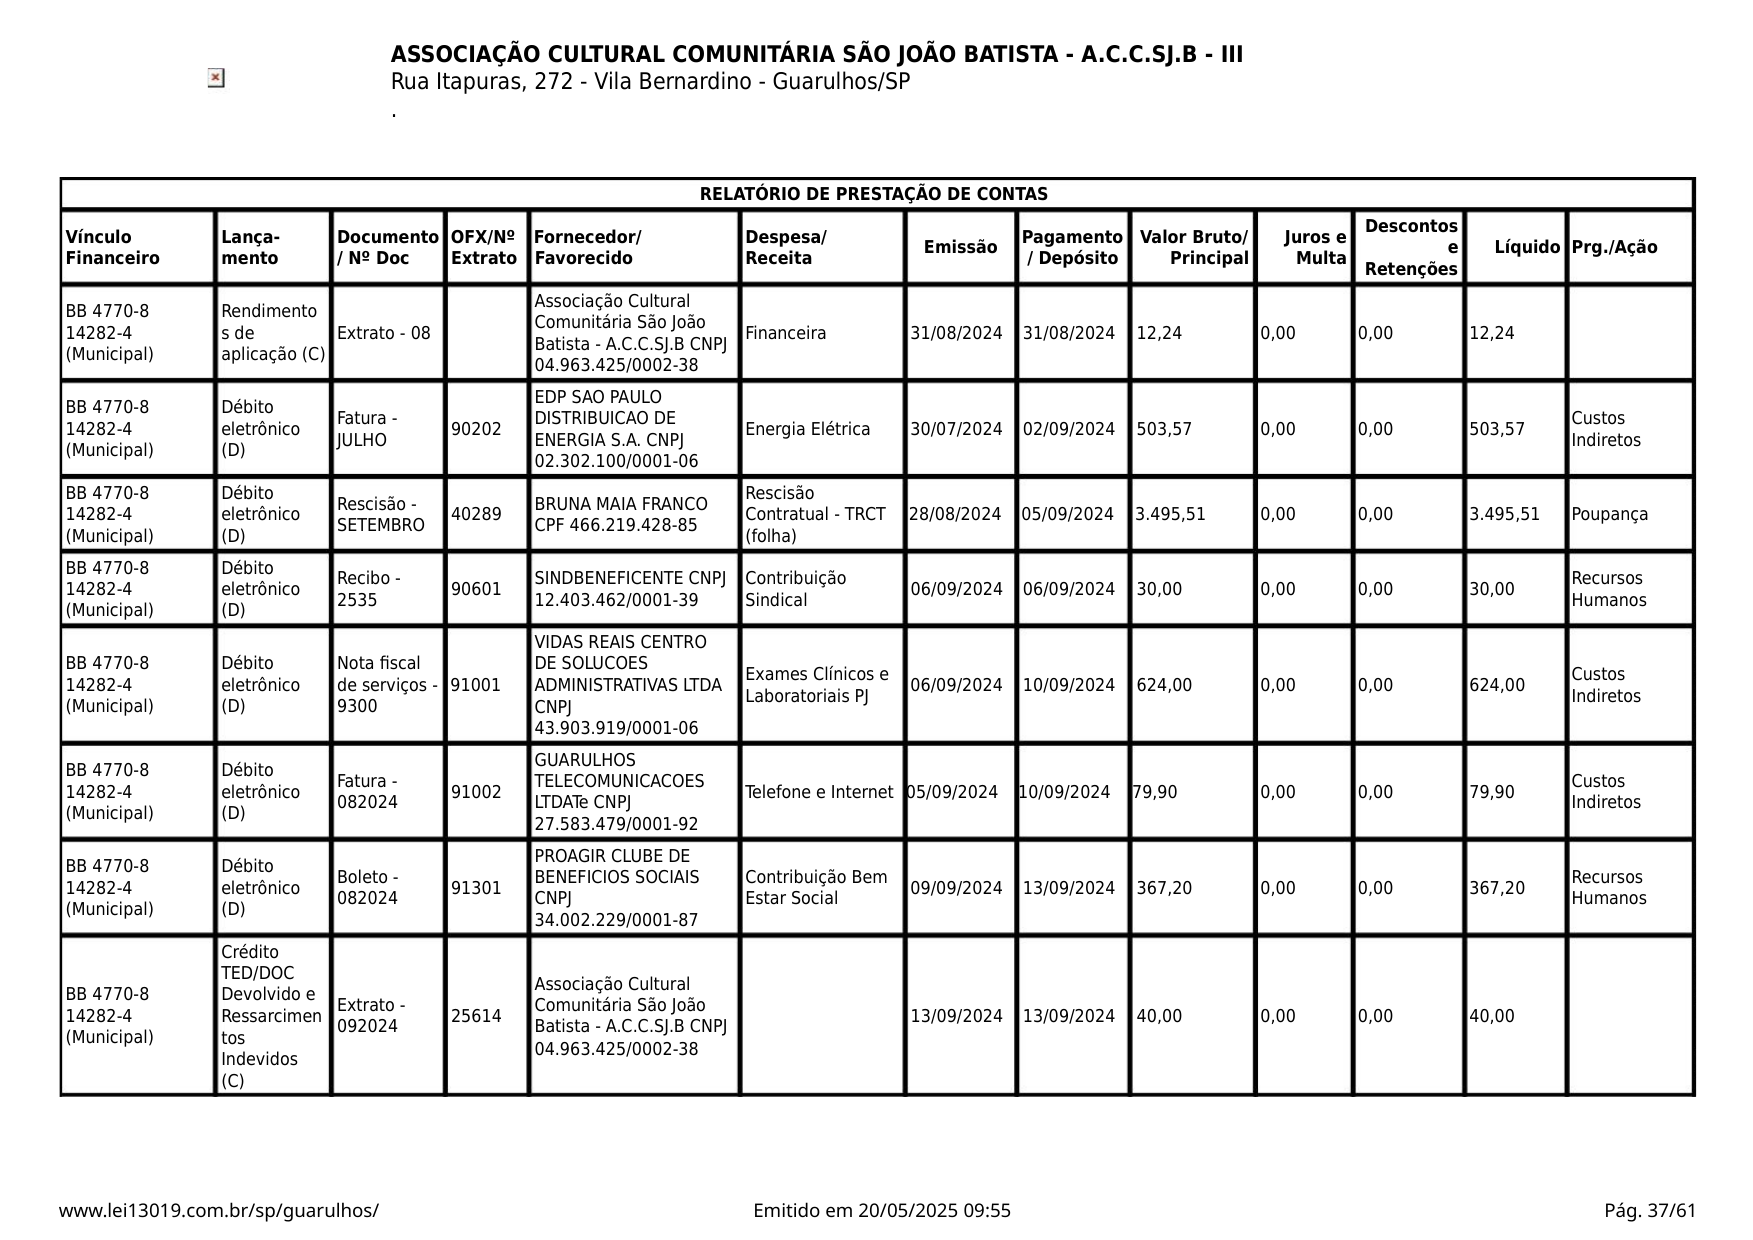

ASSOCIAÇÃO CULTURAL COMUNITÁRIA SÃO JOÃO BATISTA - A.C.C.SJ.B - III
Rua Itapuras, 272 - Vila Bernardino - Guarulhos/SP
.
RELATÓRIO DE PRESTAÇÃO DE CONTAS
Descontos
e
Retenções
Vínculo
Financeiro
Lança-
mento
Documento OFX/Nº Fornecedor/
Despesa/
Receita
Pagamento Valor Bruto/
/ Depósito Principal
Juros e
Multa
Emissão
Líquido Prg./Ação
/ Nº Doc
Extrato Favorecido
Associação Cultural
BB 4770-8
14282-4
(Municipal)
Rendimento
s de
aplicação (C)
Comunitária São João
Batista - A.C.C.SJ.B CNPJ
04.963.425/0002-38
Extrato - 08
Financeira
31/08/2024 31/08/2024 12,24
30/07/2024 02/09/2024 503,57
0,00
0,00
0,00
12,24
EDP SAO PAULO
BB 4770-8
14282-4
(Municipal)
Débito
eletrônico
(D)
Fatura -
JULHO
DISTRIBUICAO DE
ENERGIA S.A. CNPJ
02.302.100/0001-06
Custos
Indiretos
90202
Energia Elétrica
Rescisão
0,00
503,57
BB 4770-8
14282-4
(Municipal)
Débito
eletrônico
(D)
Rescisão -
SETEMBRO
BRUNA MAIA FRANCO
CPF 466.219.428-85
40289
90601
Contratual - TRCT 28/08/2024 05/09/2024 3.495,51
(folha)
0,00
0,00
0,00
0,00
3.495,51
30,00
Poupança
BB 4770-8
14282-4
(Municipal)
Débito
eletrônico
(D)
Recibo -
2535
SINDBENEFICENTE CNPJ Contribuição
12.403.462/0001-39
Recursos
Humanos
06/09/2024 06/09/2024 30,00
Sindical
VIDAS REAIS CENTRO
DE SOLUCOES
ADMINISTRATIVAS LTDA
CNPJ
BB 4770-8
14282-4
(Municipal)
Débito
eletrônico
(D)
Nota ﬁscal
de serviços - 91001
9300
Exames Clínicos e
Laboratoriais PJ
Custos
Indiretos
06/09/2024 10/09/2024 624,00
0,00
0,00
624,00
43.903.919/0001-06
GUARULHOS
TELECOMUNICACOES
LTDATe CNPJ
BB 4770-8
14282-4
(Municipal)
Débito
eletrônico
(D)
Fatura -
082024
Custos
Indiretos
91002
91301
Telefone e Internet 05/09/2024 10/09/2024 79,90
Contribuição Bem
0,00
0,00
0,00
0,00
79,90
27.583.479/0001-92
PROAGIR CLUBE DE
BENEFICIOS SOCIAIS
CNPJ
BB 4770-8
14282-4
(Municipal)
Débito
eletrônico
(D)
Boleto -
082024
Recursos
Humanos
09/09/2024 13/09/2024 367,20
367,20
Estar Social
34.002.229/0001-87
Crédito
TED/DOC
Devolvido e
Ressarcimen
tos
Indevidos
(C)
Associação Cultural
Comunitária São João
Batista - A.C.C.SJ.B CNPJ
04.963.425/0002-38
BB 4770-8
14282-4
(Municipal)
Extrato -
092024
25614
13/09/2024 13/09/2024 40,00
0,00
0,00
40,00
www.lei13019.com.br/sp/guarulhos/
Emitido em 20/05/2025 09:55
Pág. 37/61